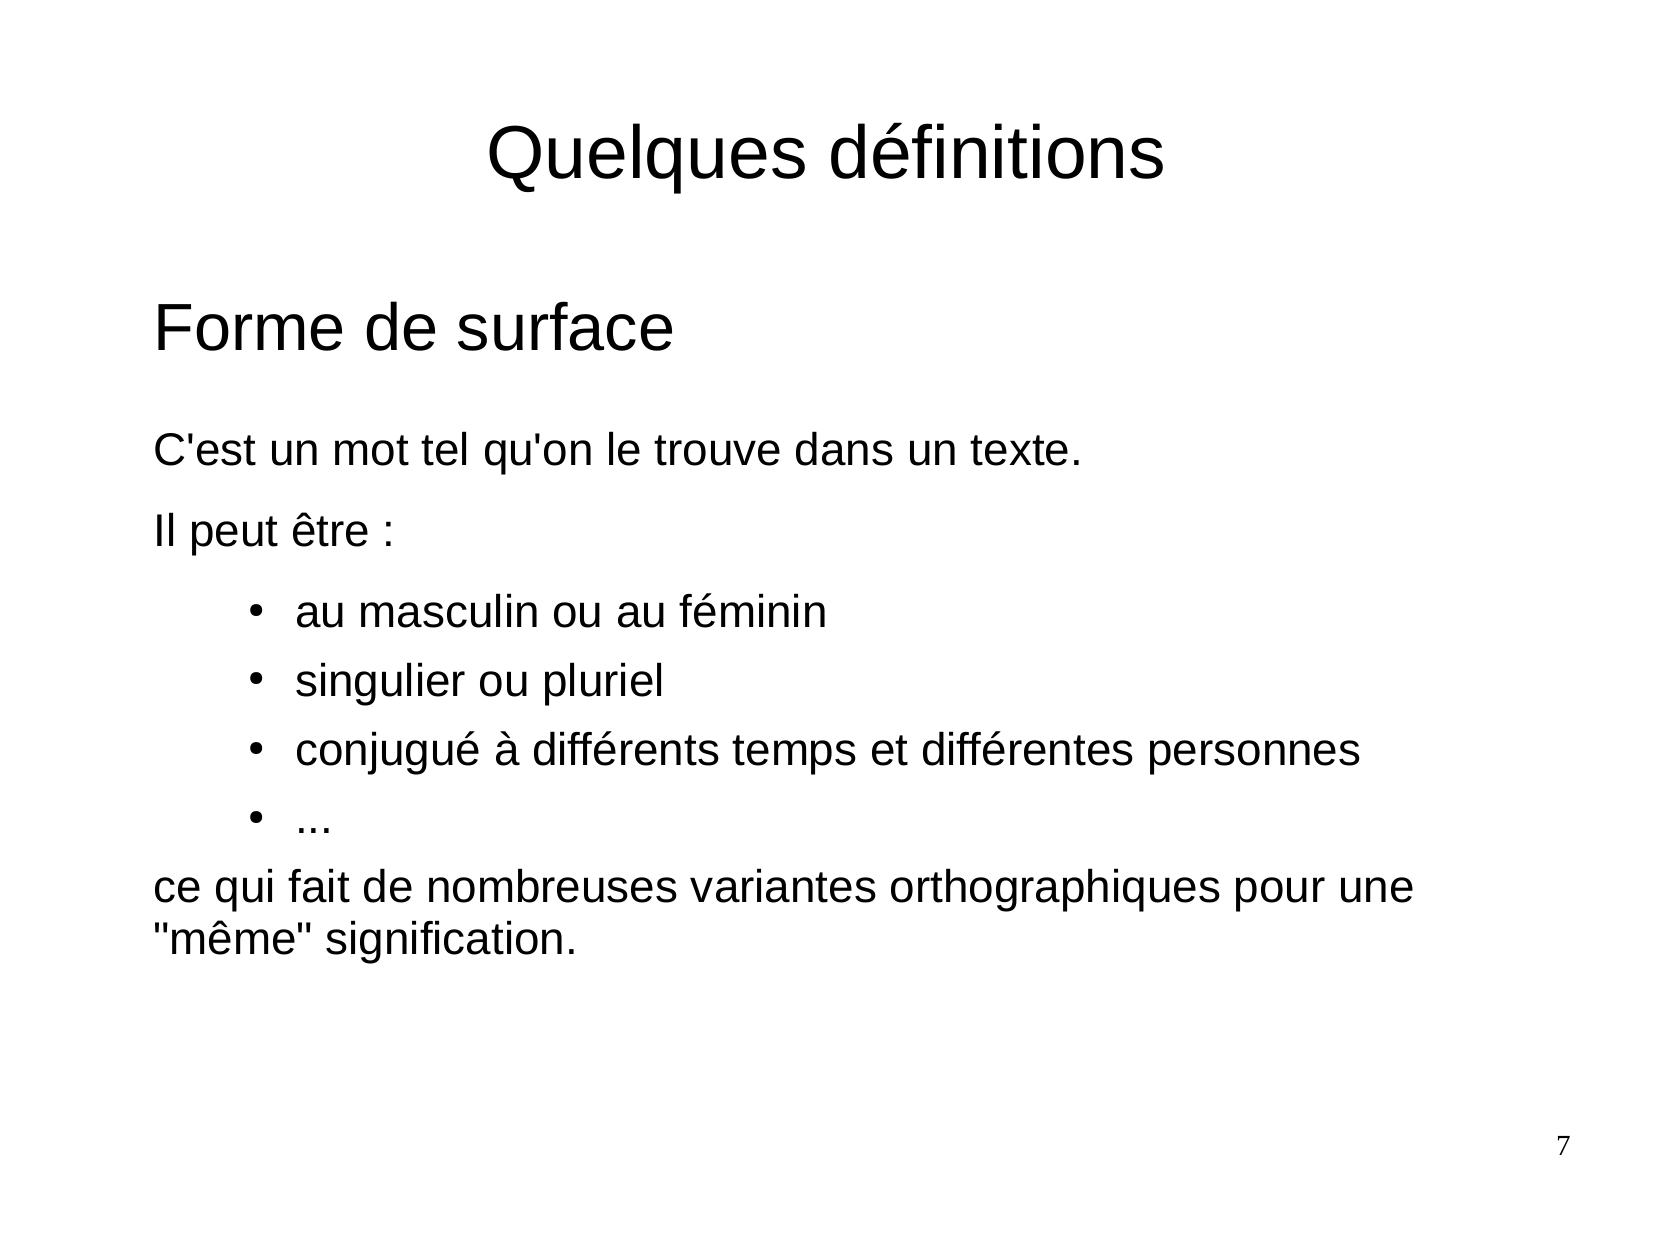

# Quelques définitions
Forme de surface
C'est un mot tel qu'on le trouve dans un texte.
Il peut être :
au masculin ou au féminin
singulier ou pluriel
conjugué à différents temps et différentes personnes
...
ce qui fait de nombreuses variantes orthographiques pour une "même" signification.
7